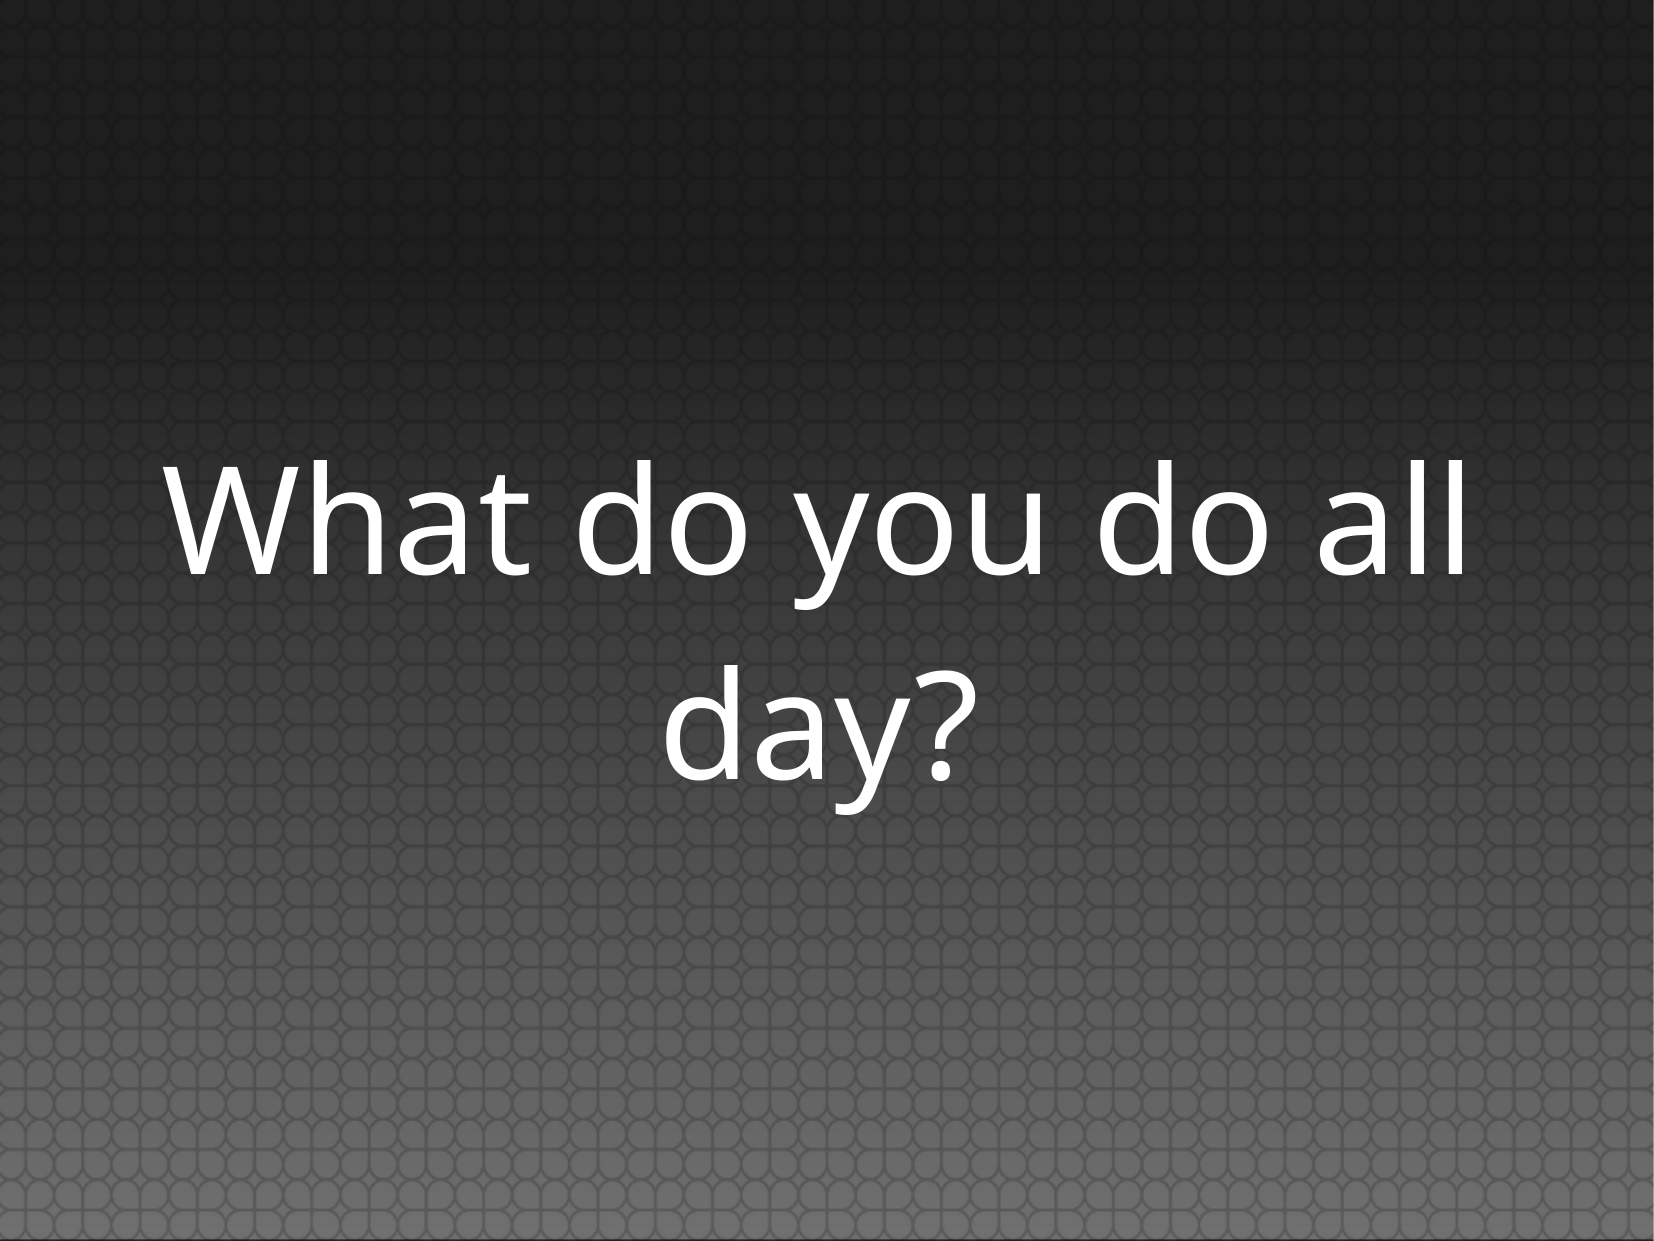

# What do you do all day?